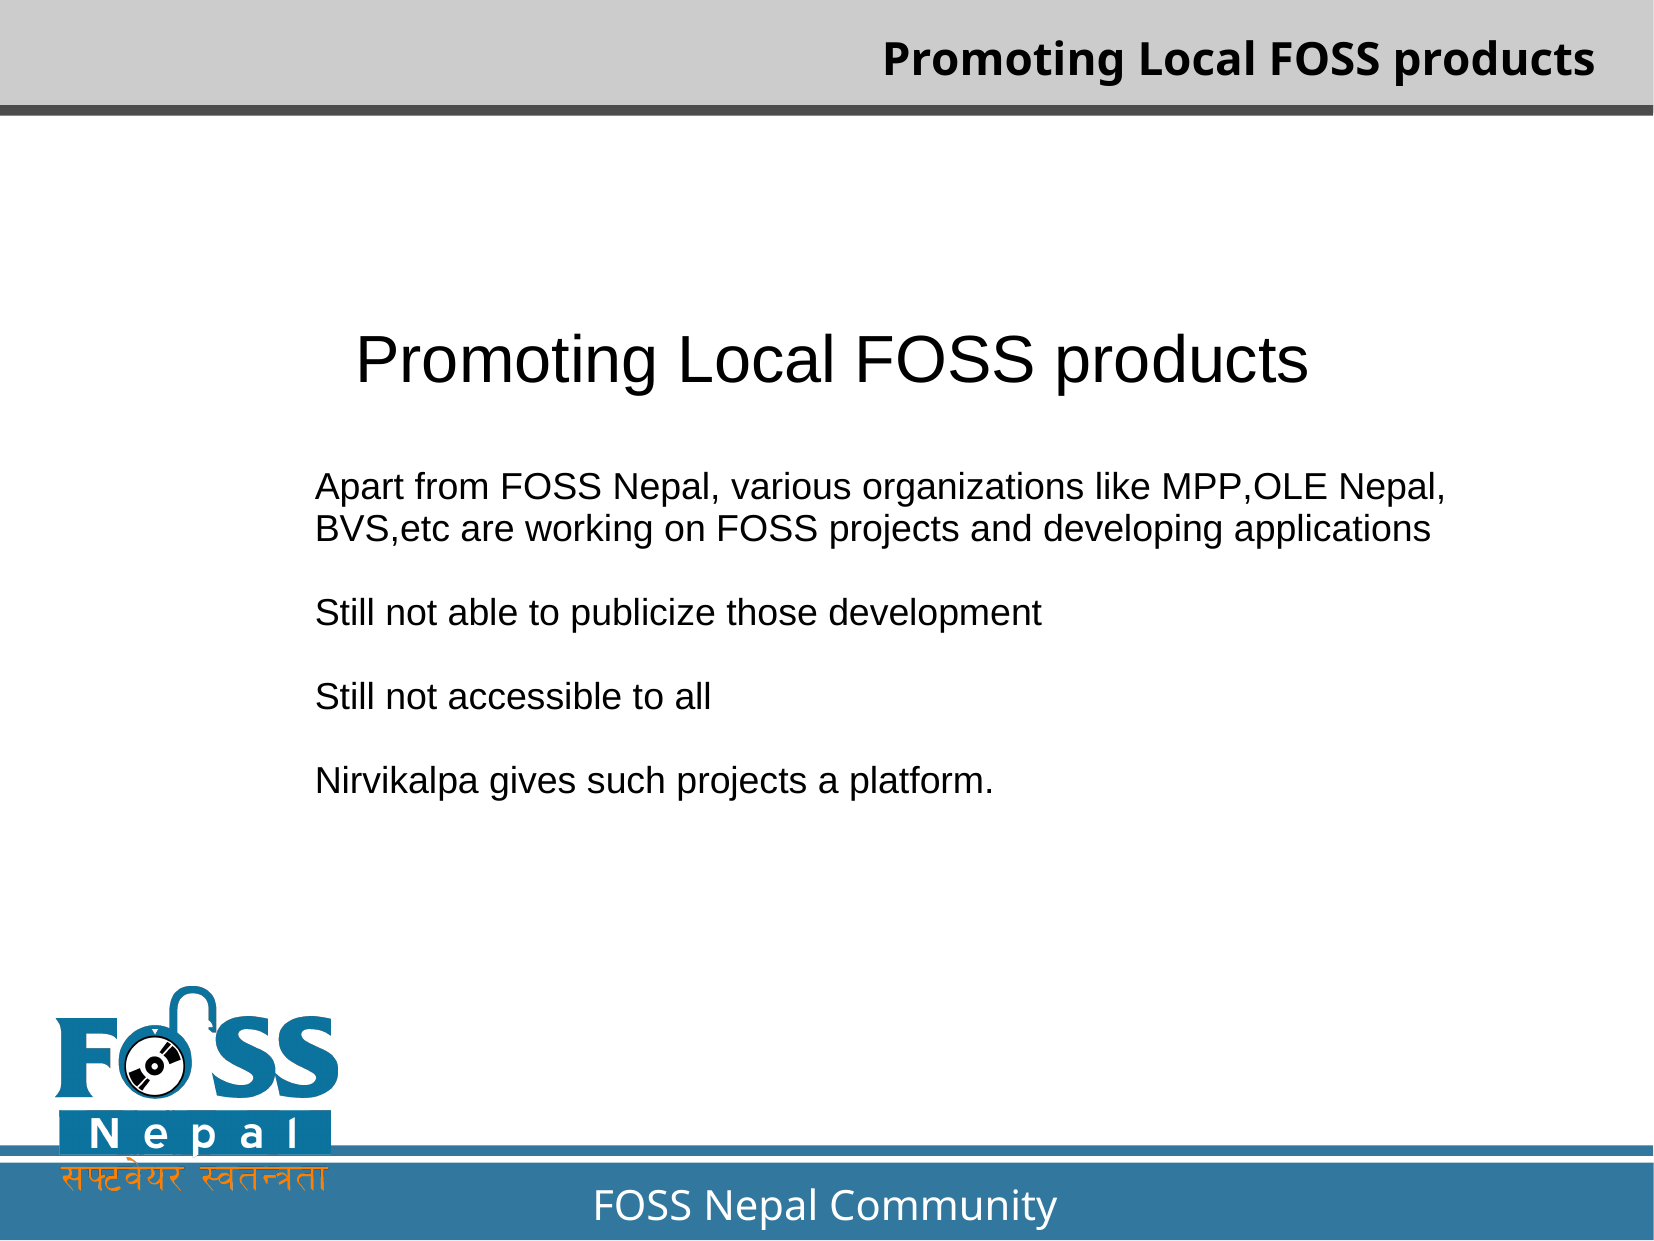

Promoting Local FOSS products
 Promoting Local FOSS products
Apart from FOSS Nepal, various organizations like MPP,OLE Nepal, BVS,etc are working on FOSS projects and developing applications
Still not able to publicize those development
Still not accessible to all
Nirvikalpa gives such projects a platform.